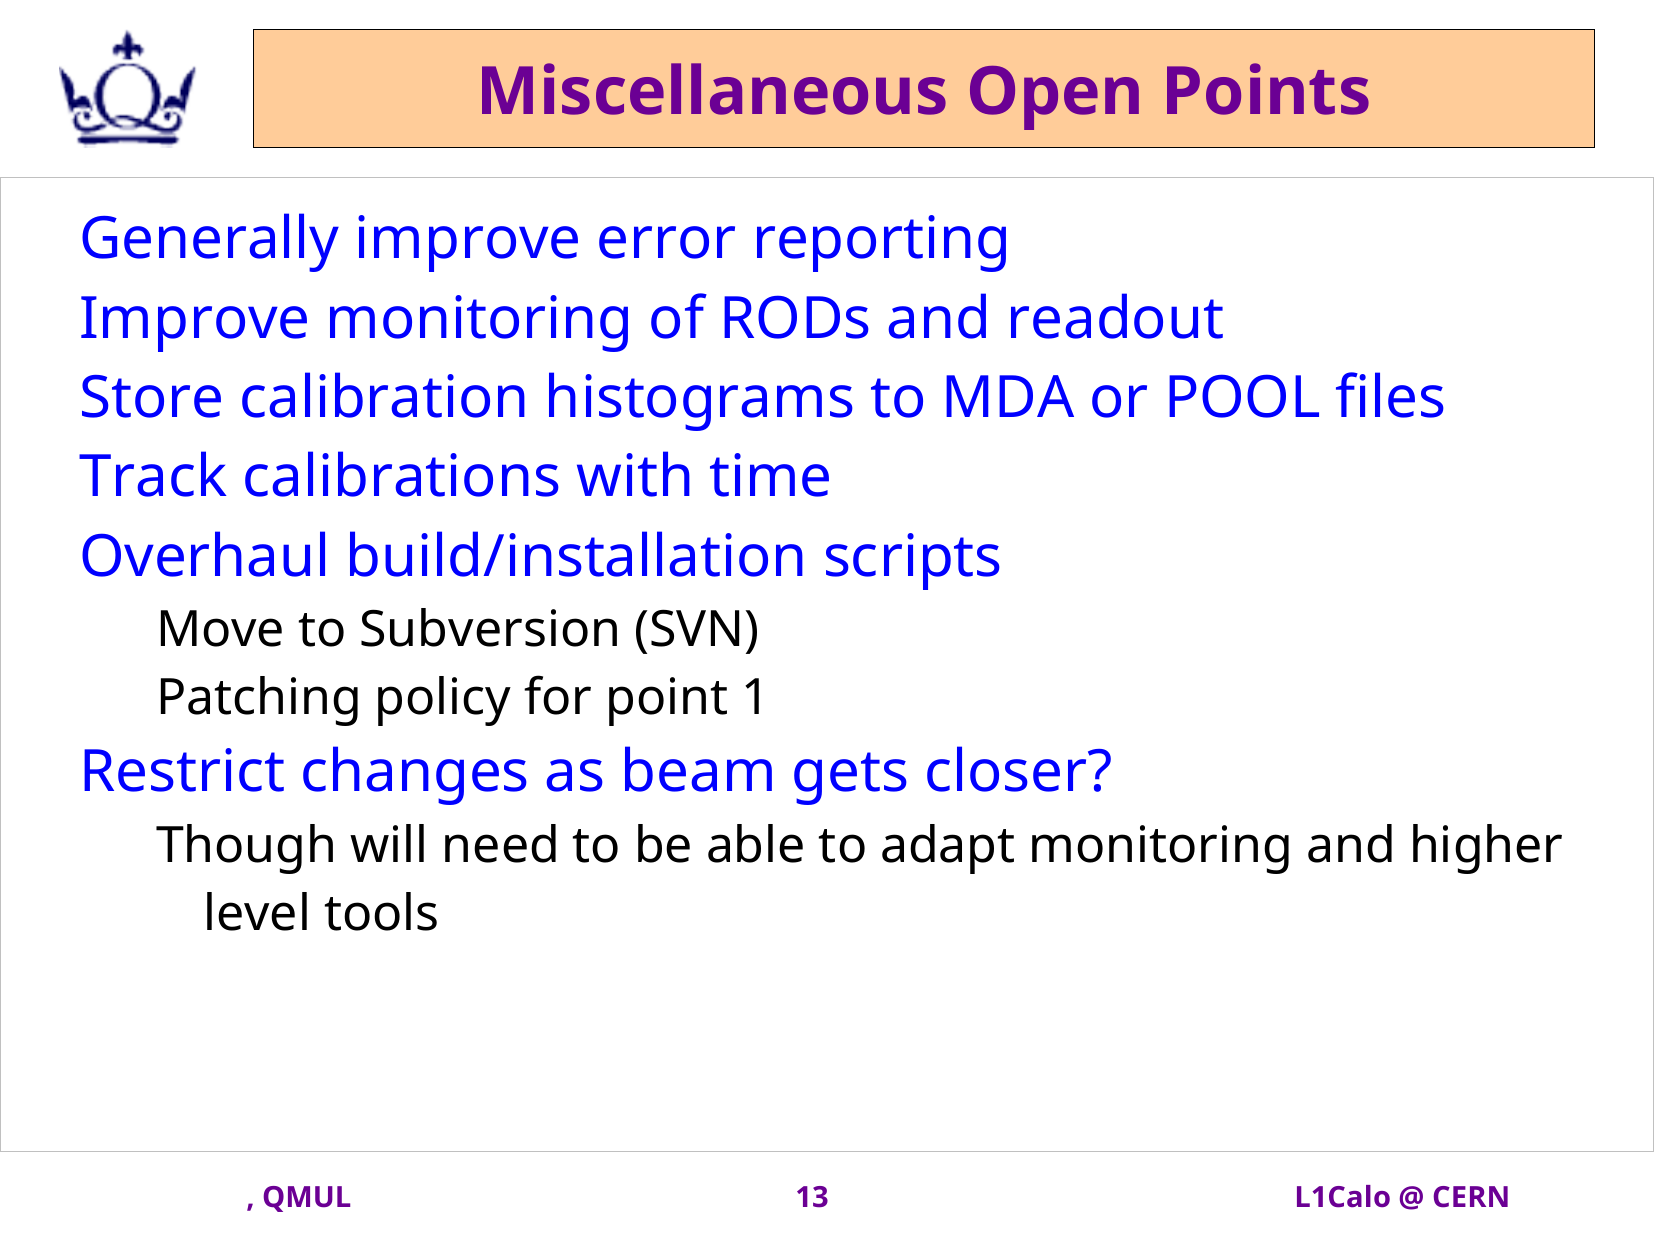

# Miscellaneous Open Points
Generally improve error reporting
Improve monitoring of RODs and readout
Store calibration histograms to MDA or POOL files
Track calibrations with time
Overhaul build/installation scripts
Move to Subversion (SVN)
Patching policy for point 1
Restrict changes as beam gets closer?
Though will need to be able to adapt monitoring and higher level tools